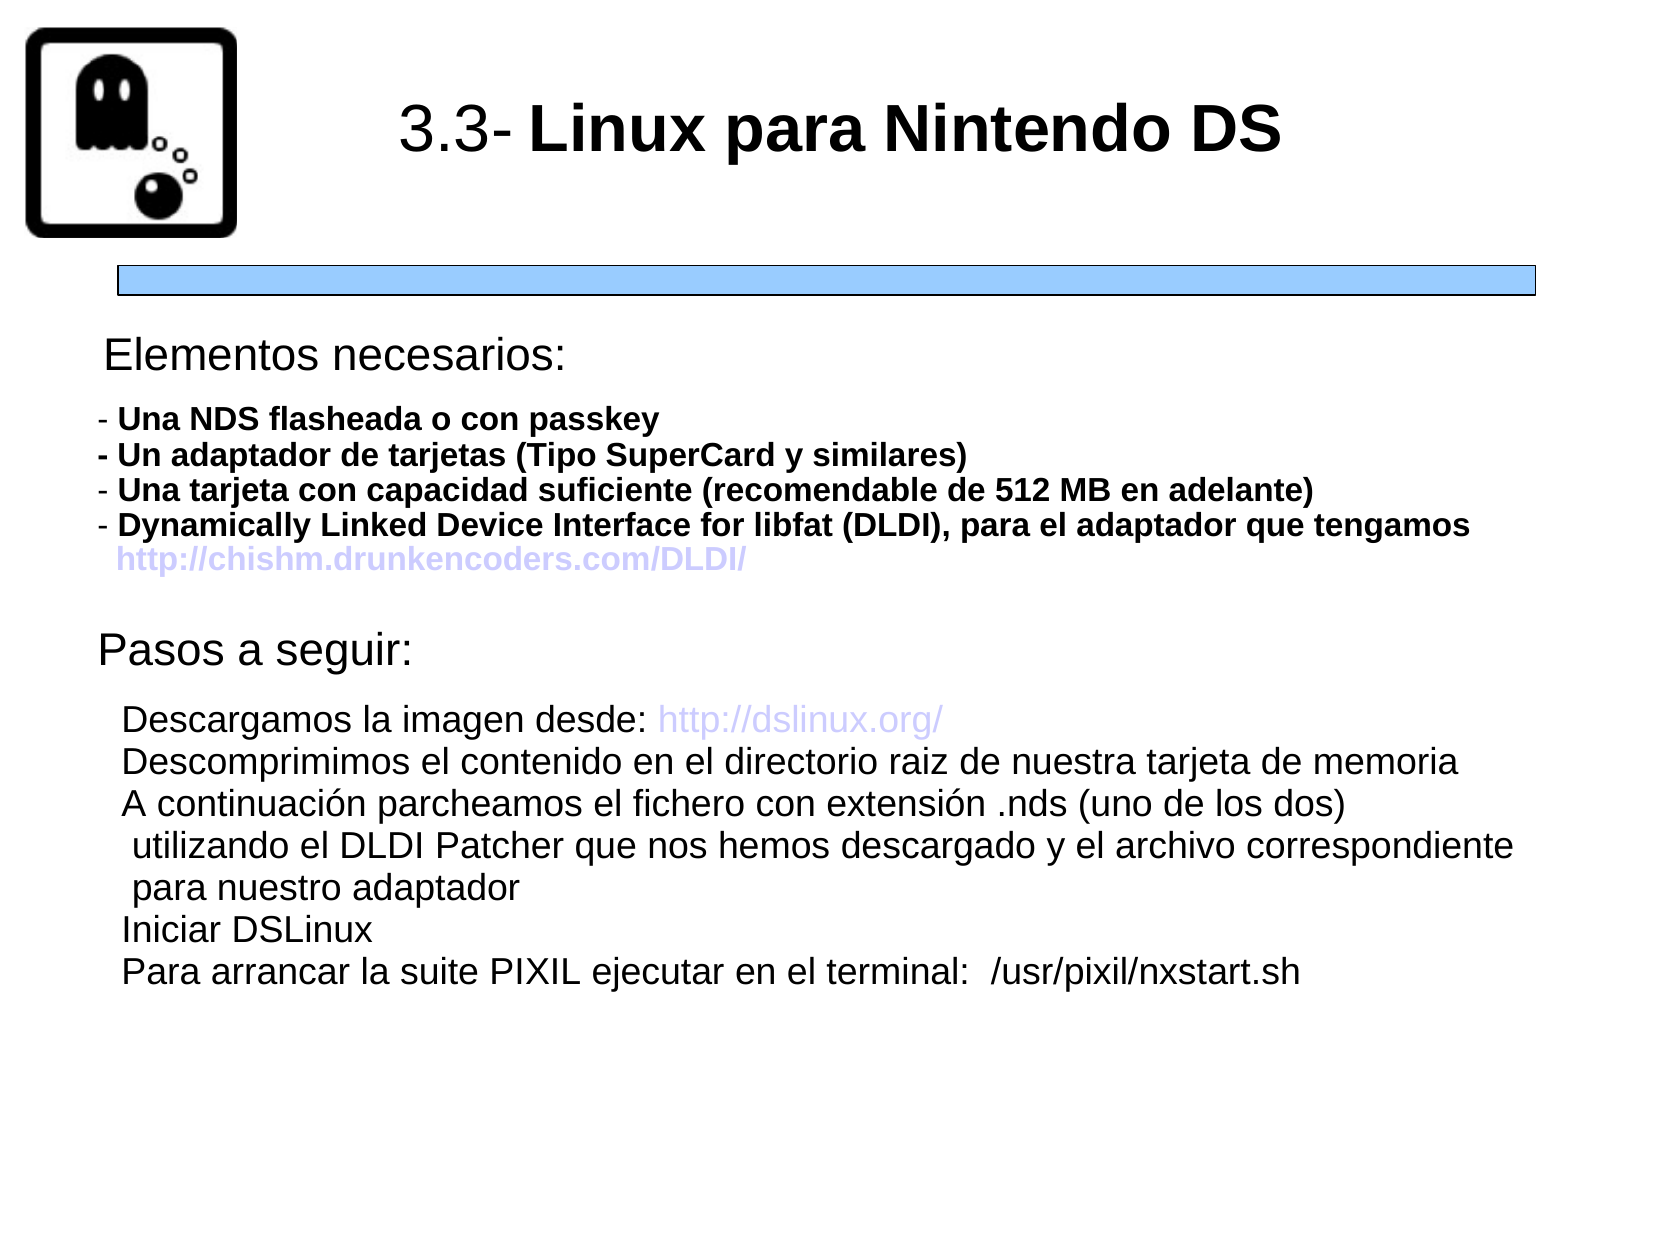

3.3-
Linux para Nintendo DS
Elementos necesarios:
- Una NDS flasheada o con passkey
- Un adaptador de tarjetas (Tipo SuperCard y similares)‏
- Una tarjeta con capacidad suficiente (recomendable de 512 MB en adelante)‏
- Dynamically Linked Device Interface for libfat (DLDI), para el adaptador que tengamos
 http://chishm.drunkencoders.com/DLDI/
Pasos a seguir:
 Descargamos la imagen desde: http://dslinux.org/
 Descomprimimos el contenido en el directorio raiz de nuestra tarjeta de memoria
 A continuación parcheamos el fichero con extensión .nds (uno de los dos)
 utilizando el DLDI Patcher que nos hemos descargado y el archivo correspondiente
 para nuestro adaptador
 Iniciar DSLinux
 Para arrancar la suite PIXIL ejecutar en el terminal: /usr/pixil/nxstart.sh